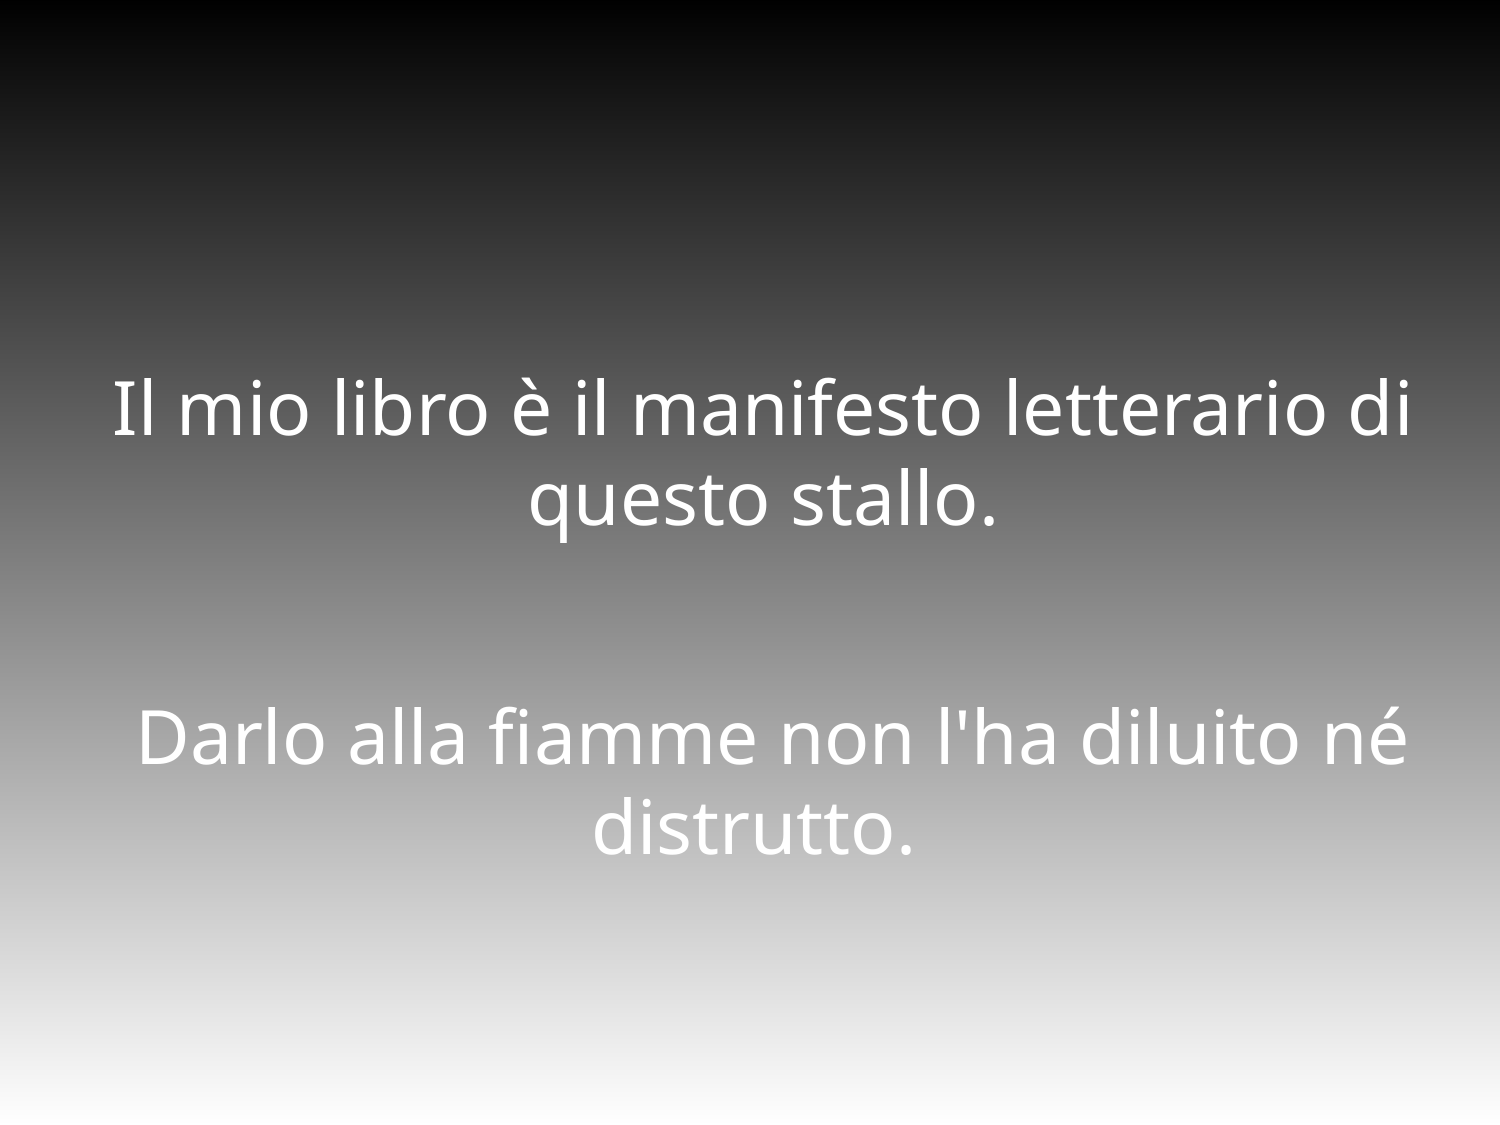

# Il mio libro è il manifesto letterario di questo stallo.
 Darlo alla fiamme non l'ha diluito né distrutto.